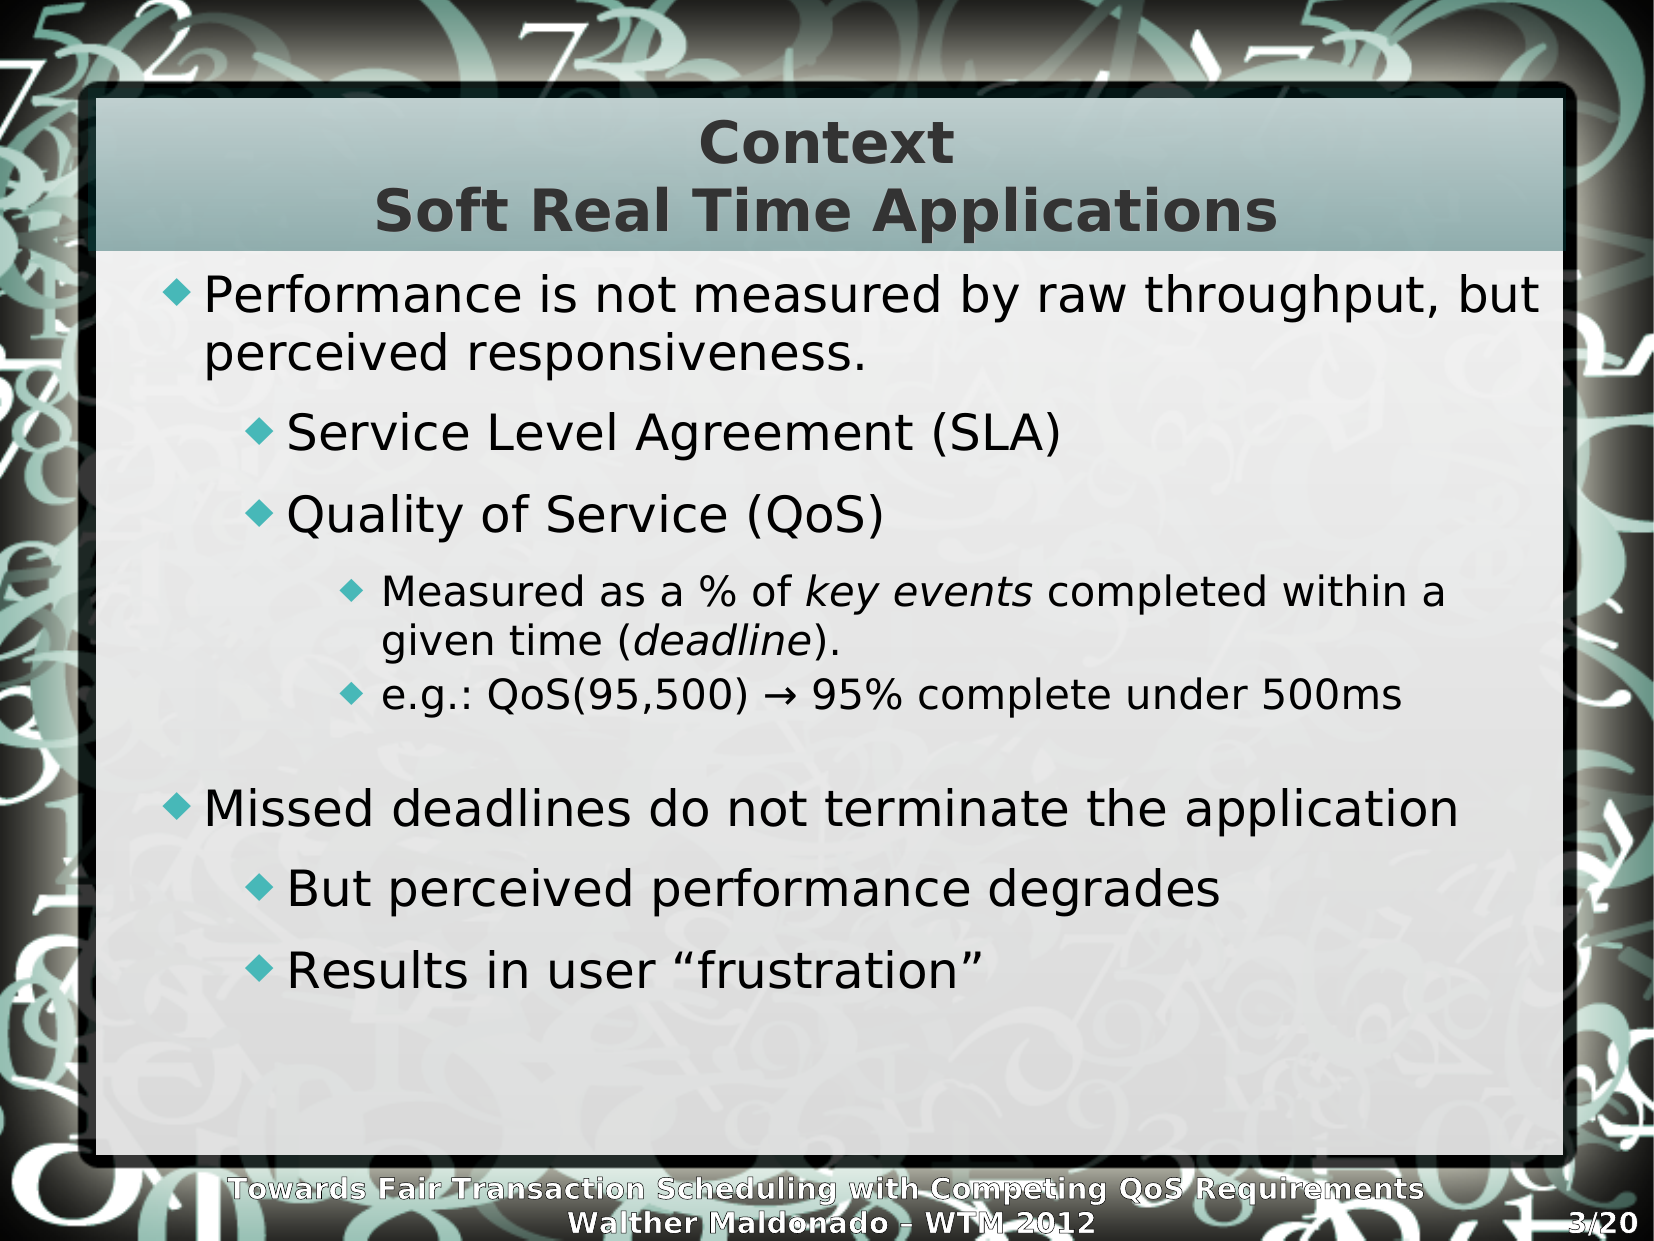

# Context Soft Real Time Applications
Performance is not measured by raw throughput, but perceived responsiveness.
Service Level Agreement (SLA)
Quality of Service (QoS)
Measured as a % of key events completed within a given time (deadline).
e.g.: QoS(95,500) → 95% complete under 500ms
Missed deadlines do not terminate the application
But perceived performance degrades
Results in user “frustration”
3